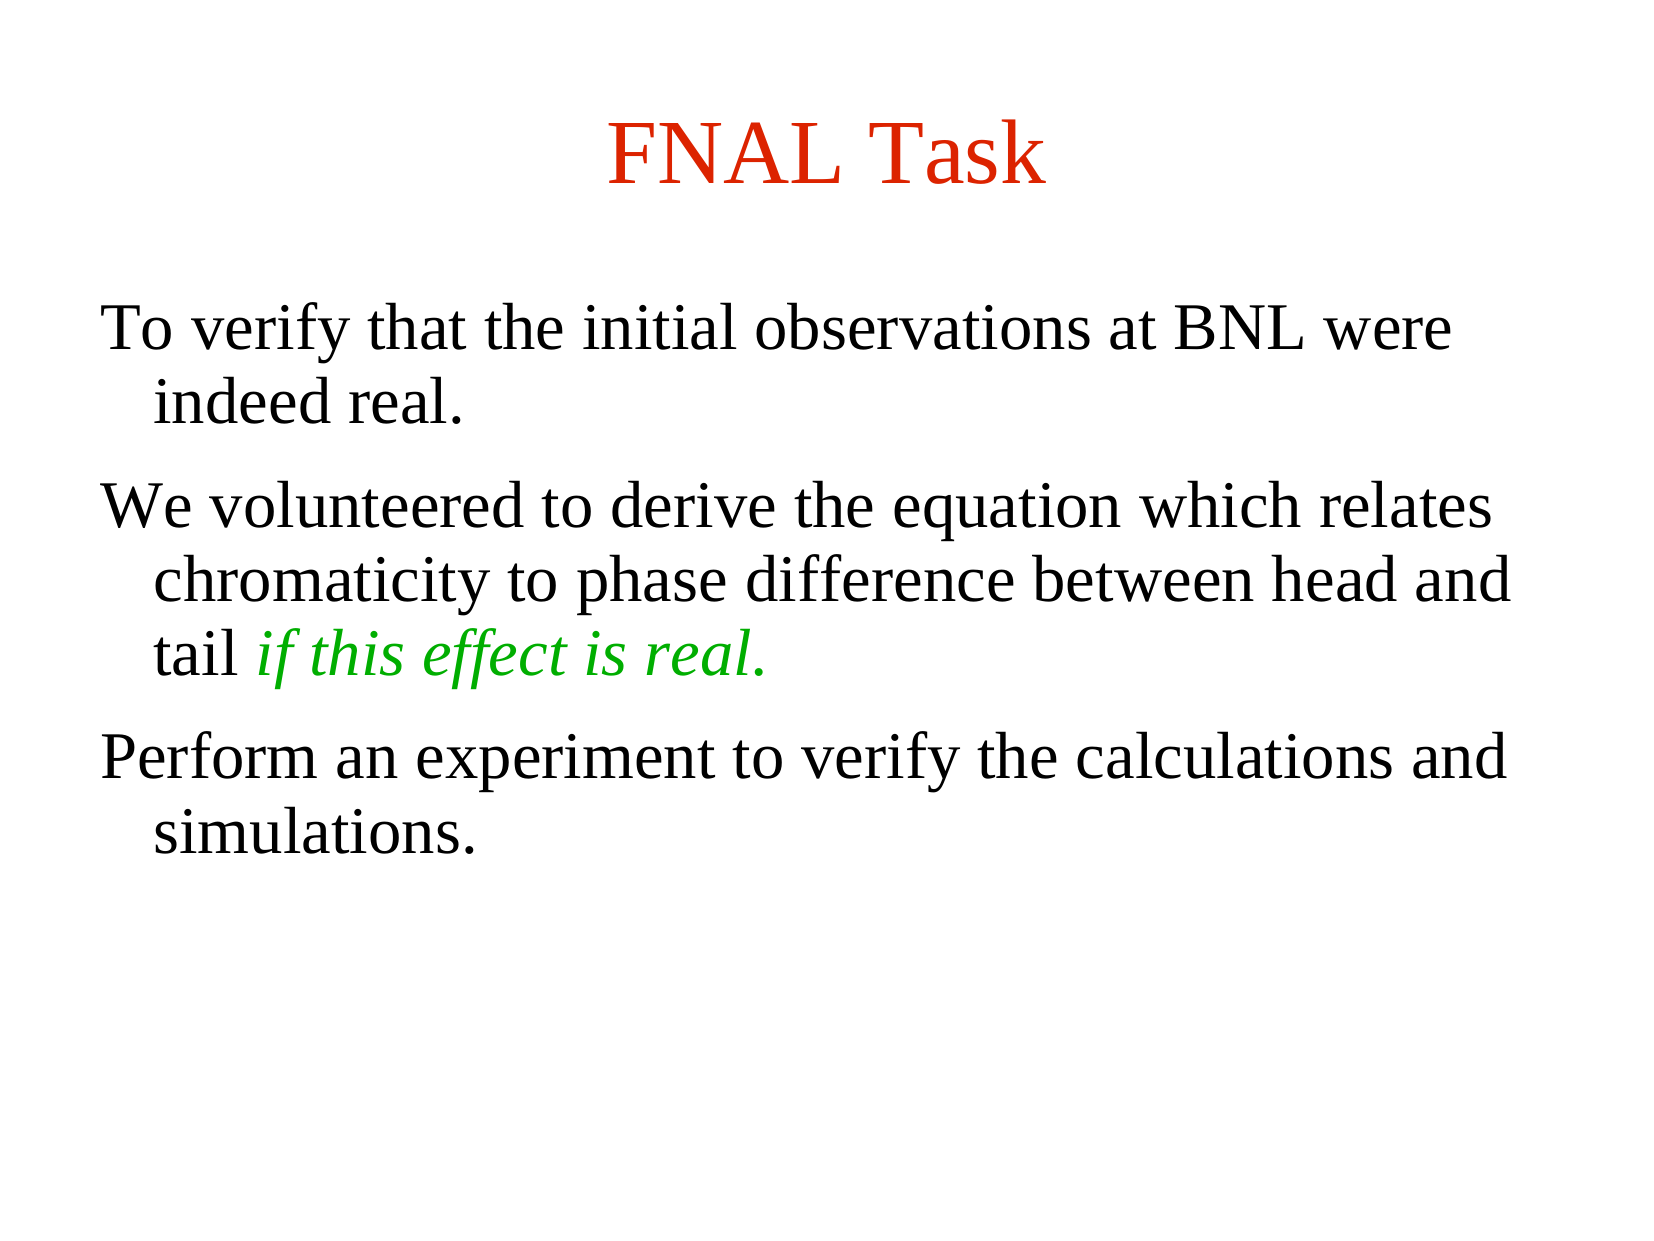

# FNAL Task
To verify that the initial observations at BNL were indeed real.
We volunteered to derive the equation which relates chromaticity to phase difference between head and tail if this effect is real.
Perform an experiment to verify the calculations and simulations.